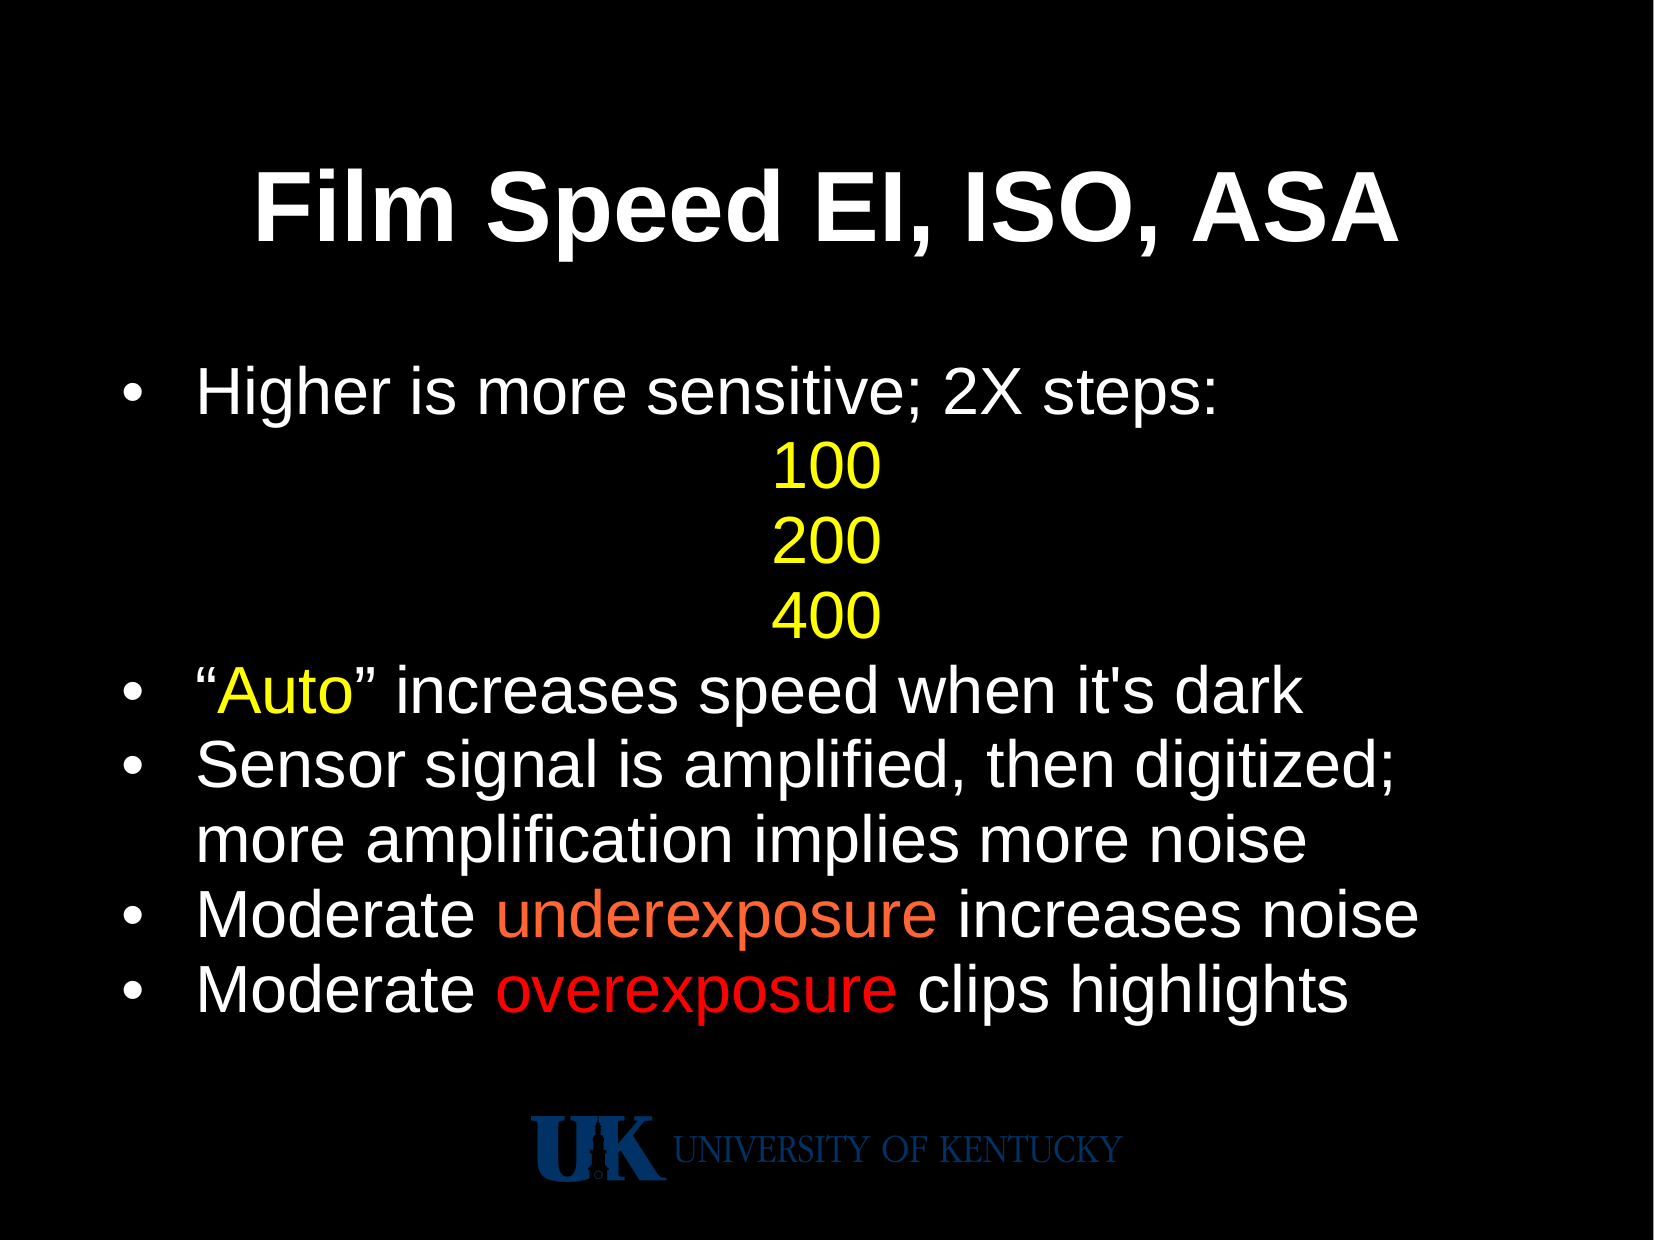

# Film Speed EI, ISO, ASA
•	Higher is more sensitive; 2X steps:
100
200
400
•	“Auto” increases speed when it's dark
•	Sensor signal is amplified, then digitized;
	more amplification implies more noise
•	Moderate underexposure increases noise
•	Moderate overexposure clips highlights